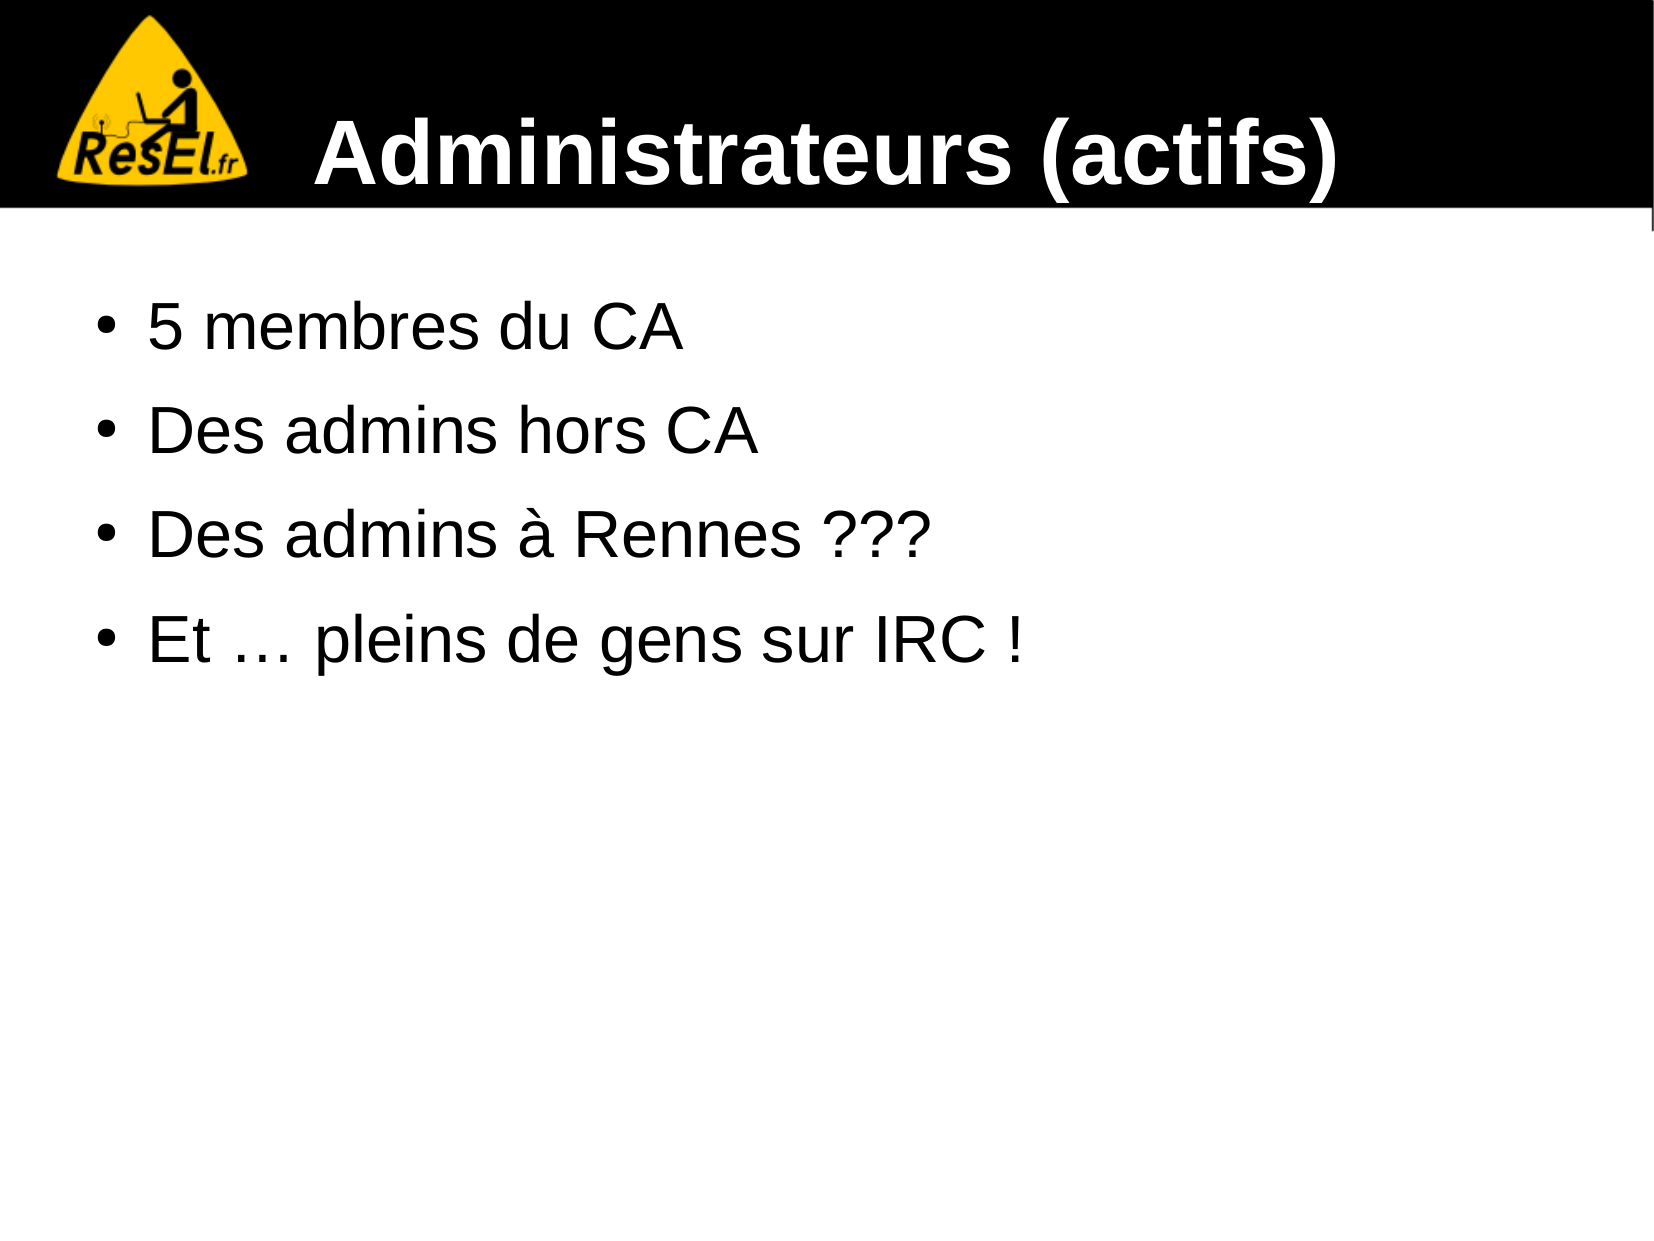

# Administrateurs (actifs)
5 membres du CA
Des admins hors CA
Des admins à Rennes ???
Et … pleins de gens sur IRC !